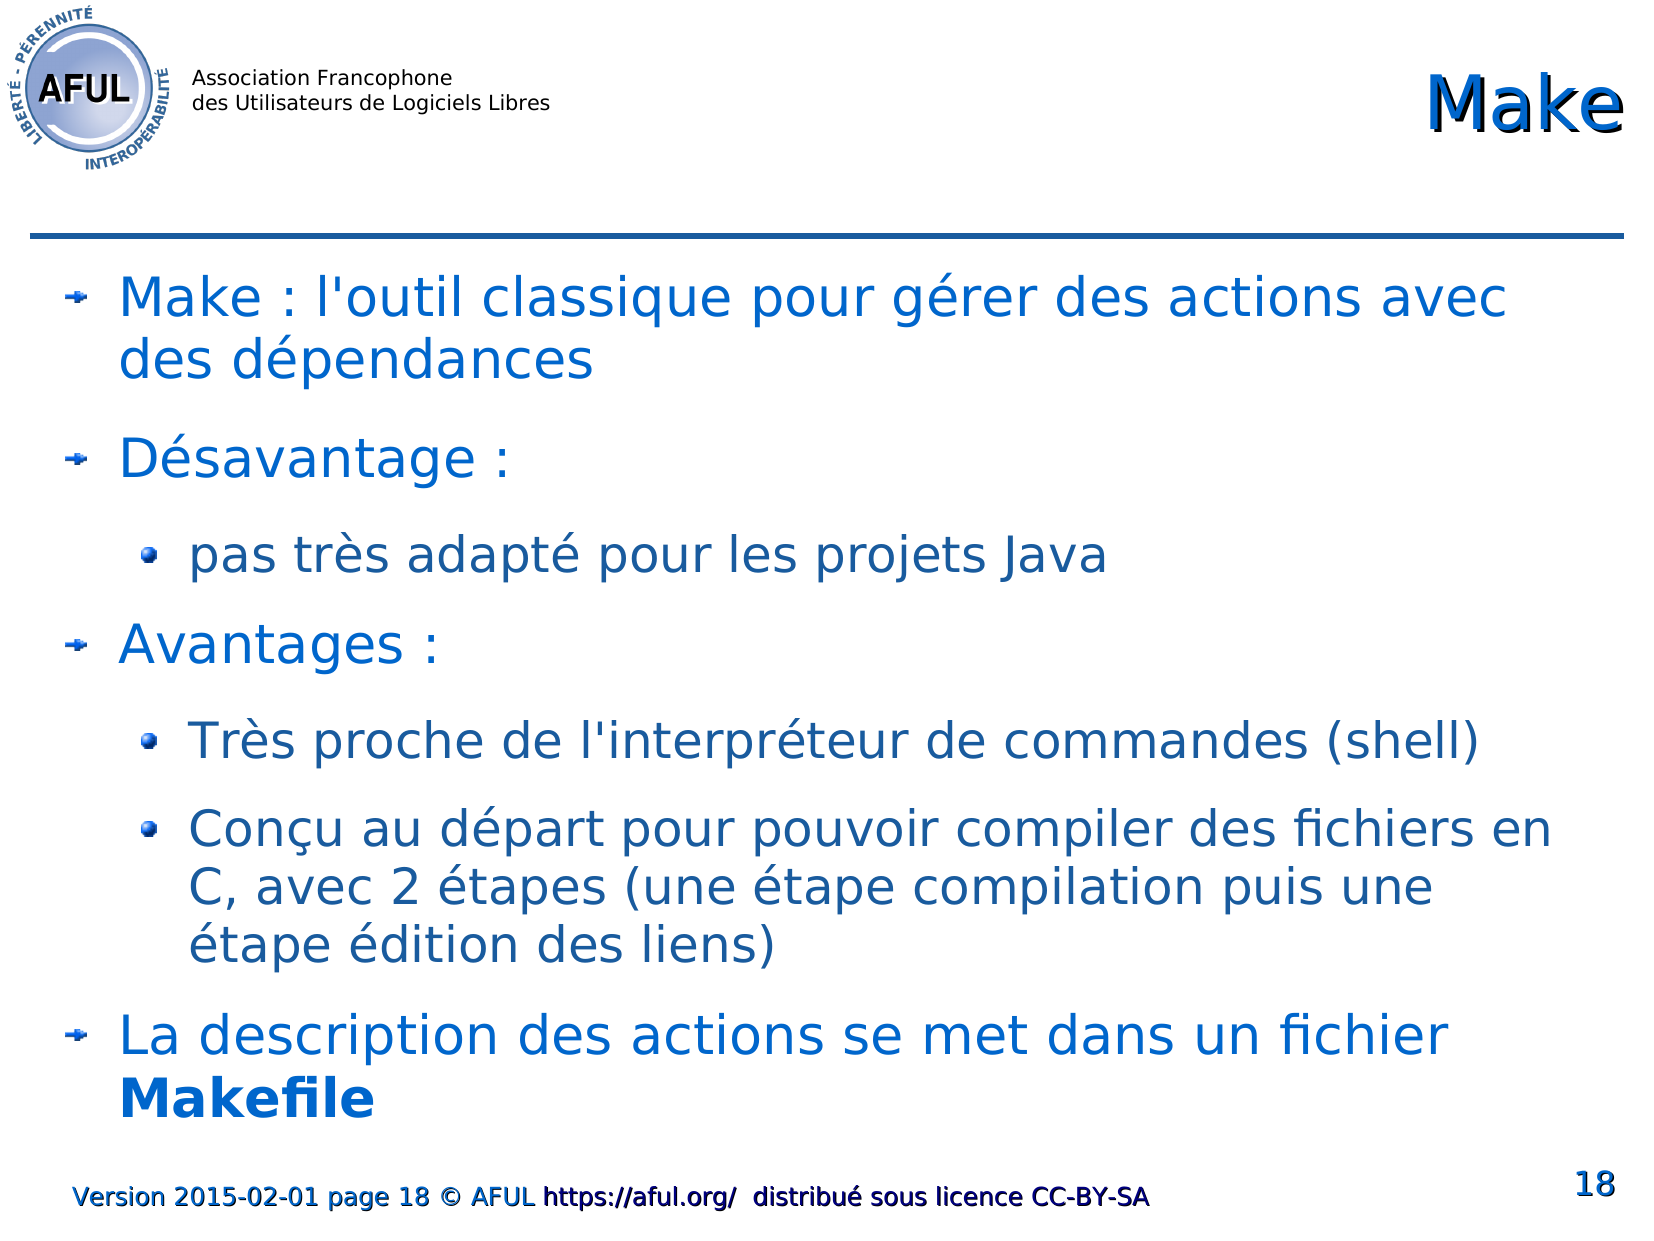

# Make
Make : l'outil classique pour gérer des actions avec des dépendances
Désavantage :
pas très adapté pour les projets Java
Avantages :
Très proche de l'interpréteur de commandes (shell)
Conçu au départ pour pouvoir compiler des fichiers en C, avec 2 étapes (une étape compilation puis une étape édition des liens)
La description des actions se met dans un fichier Makefile